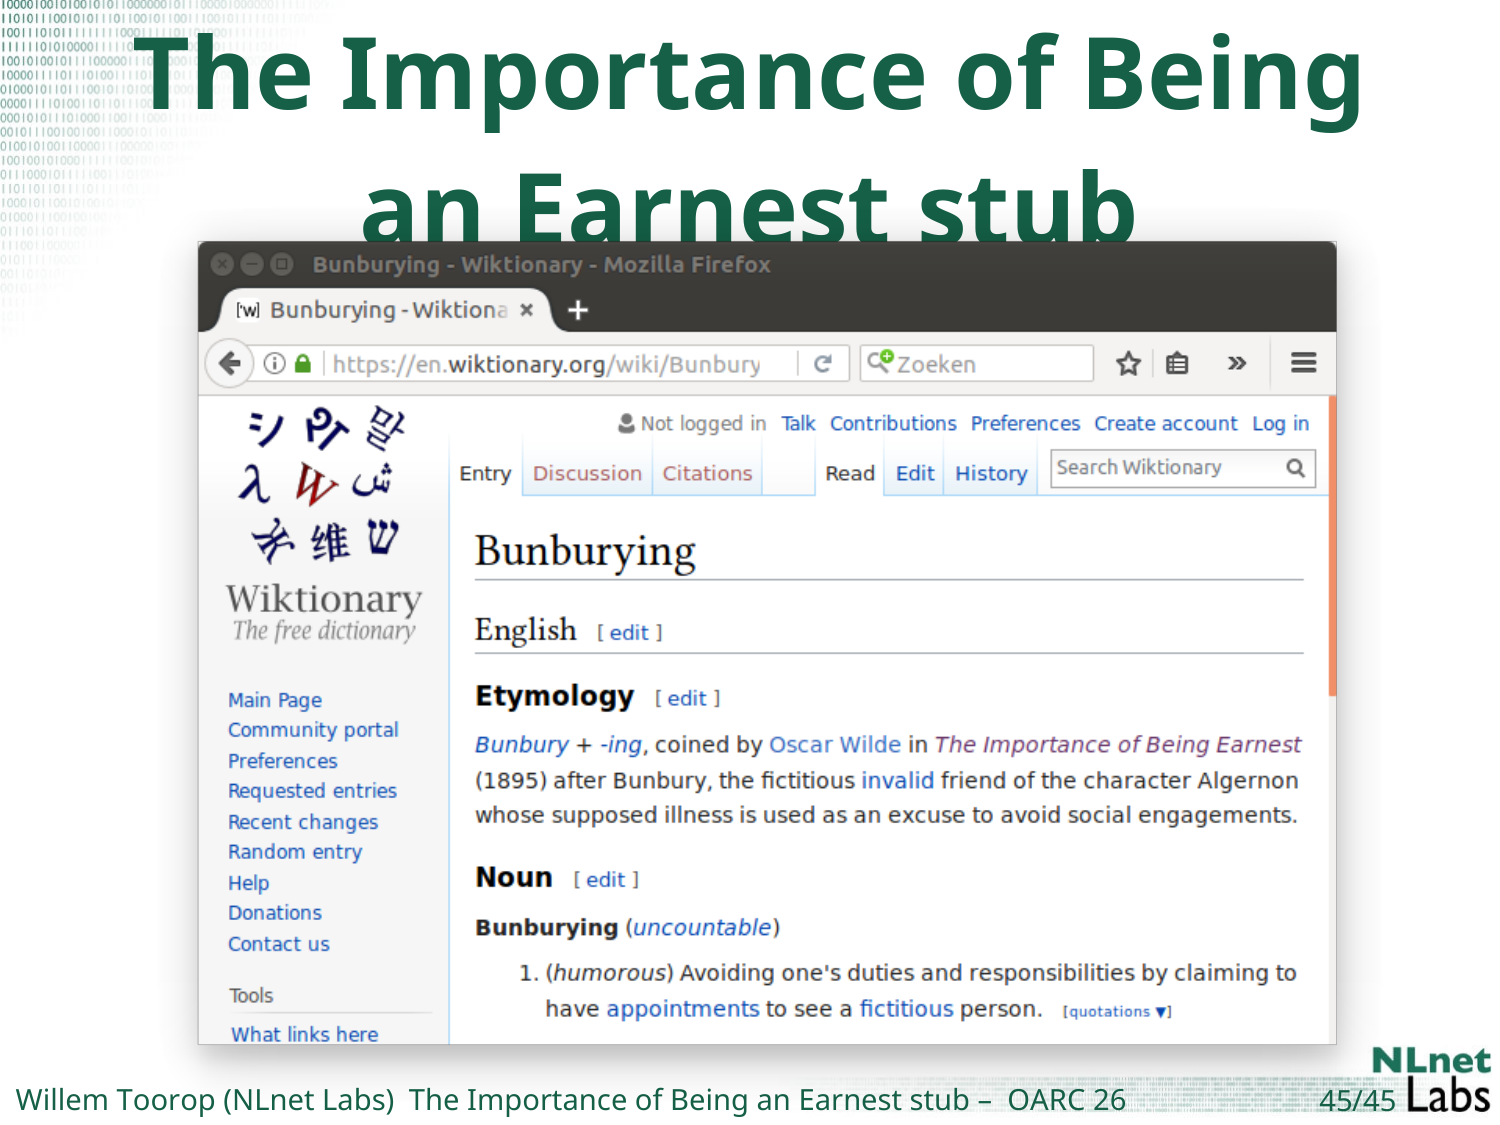

# The Importance of Being an Earnest stub